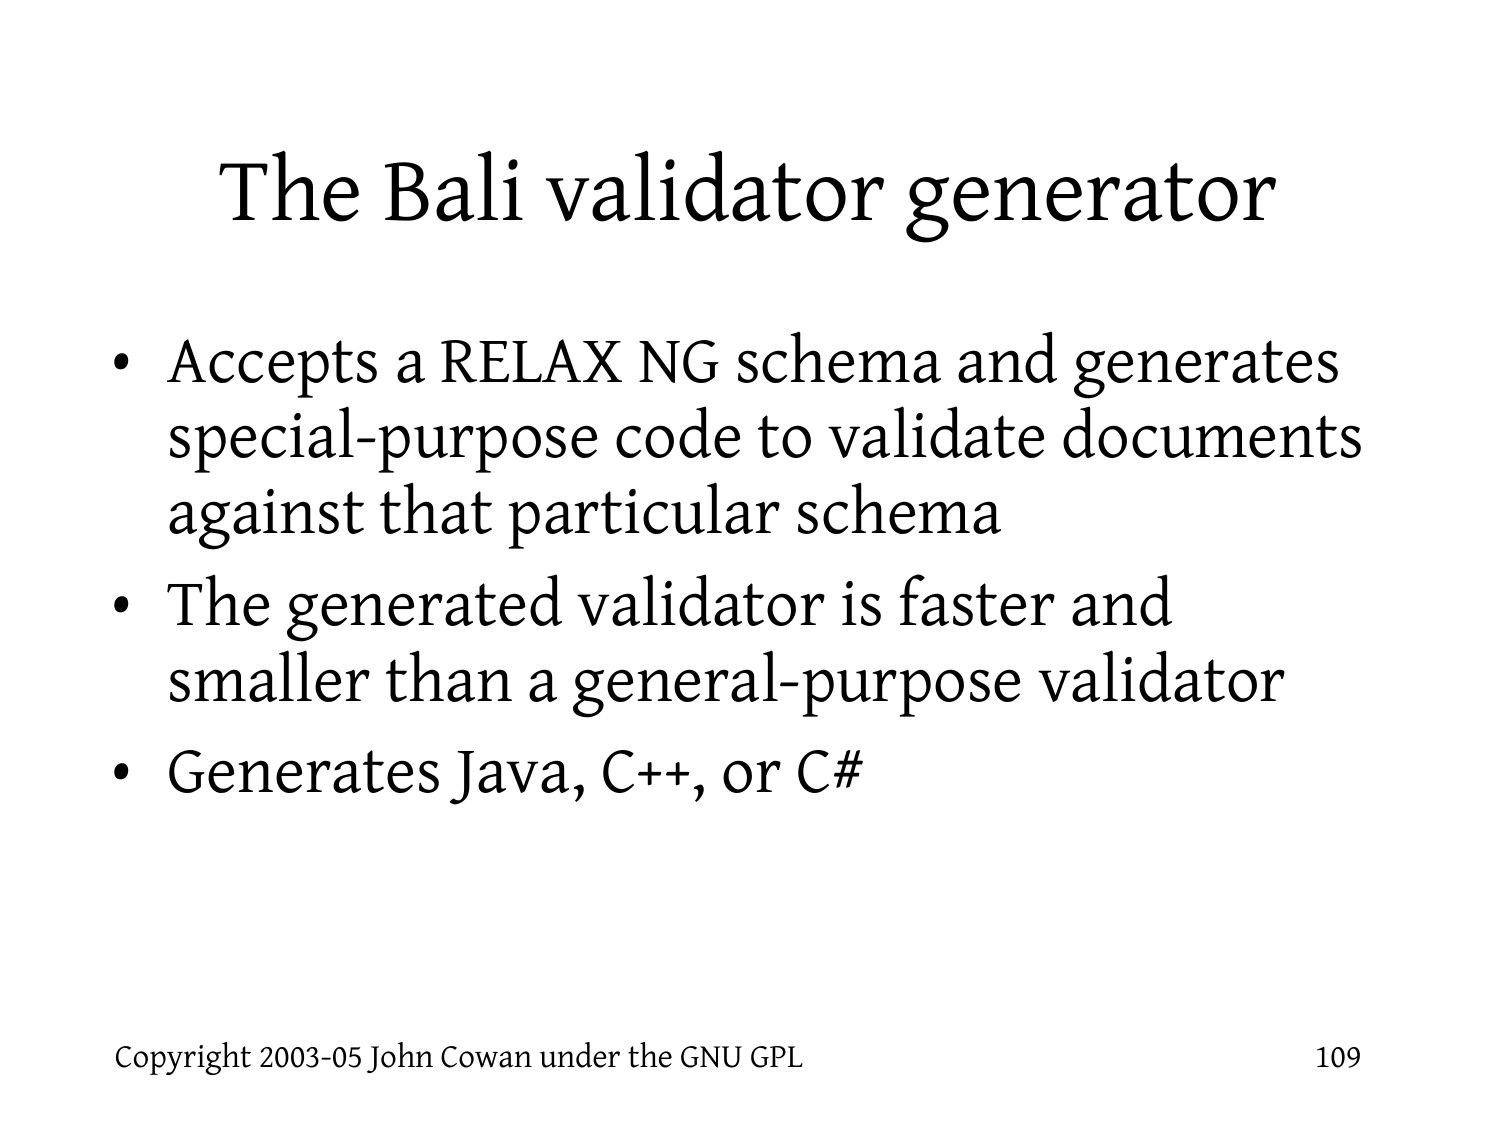

# The Bali validator generator
Accepts a RELAX NG schema and generates special-purpose code to validate documents against that particular schema
The generated validator is faster and smaller than a general-purpose validator
Generates Java, C++, or C#